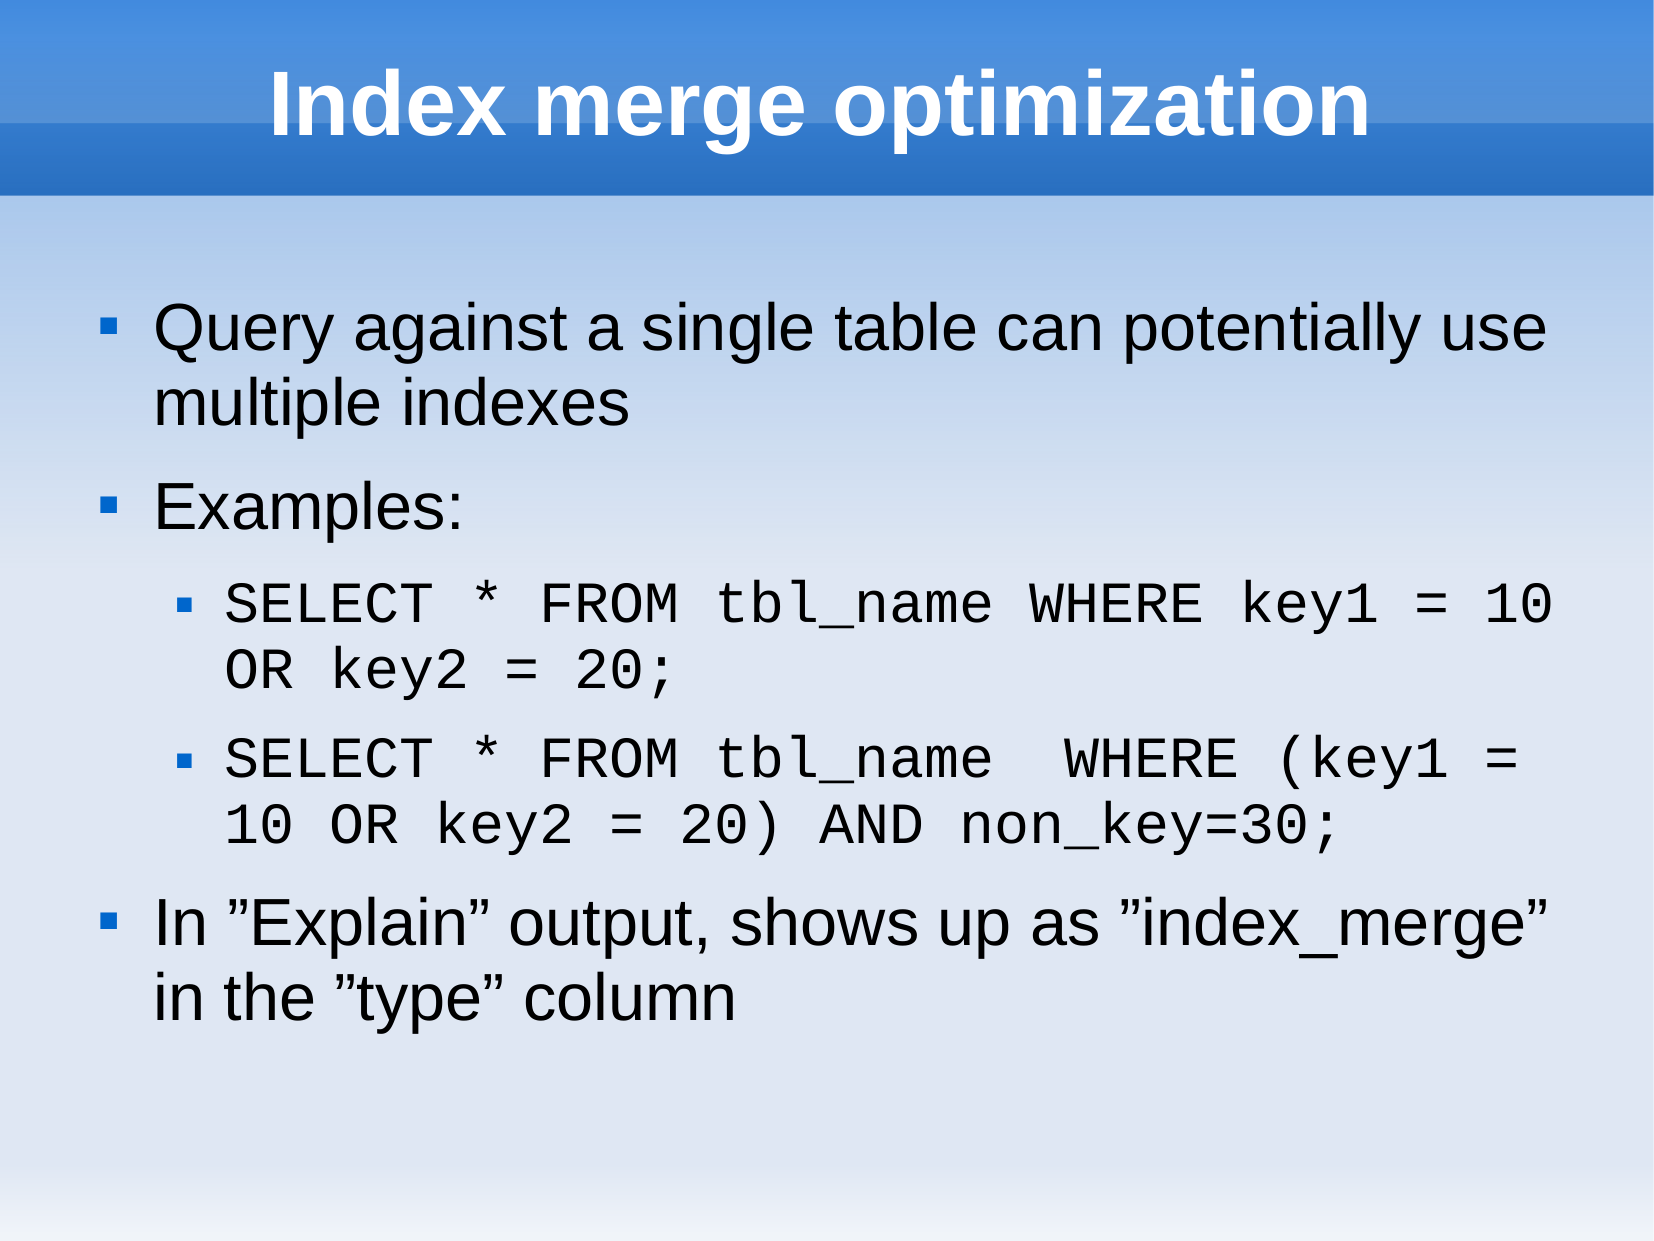

# Index merge optimization
Query against a single table can potentially use multiple indexes
Examples:
SELECT * FROM tbl_name WHERE key1 = 10 OR key2 = 20;
SELECT * FROM tbl_name WHERE (key1 = 10 OR key2 = 20) AND non_key=30;
In ”Explain” output, shows up as ”index_merge” in the ”type” column